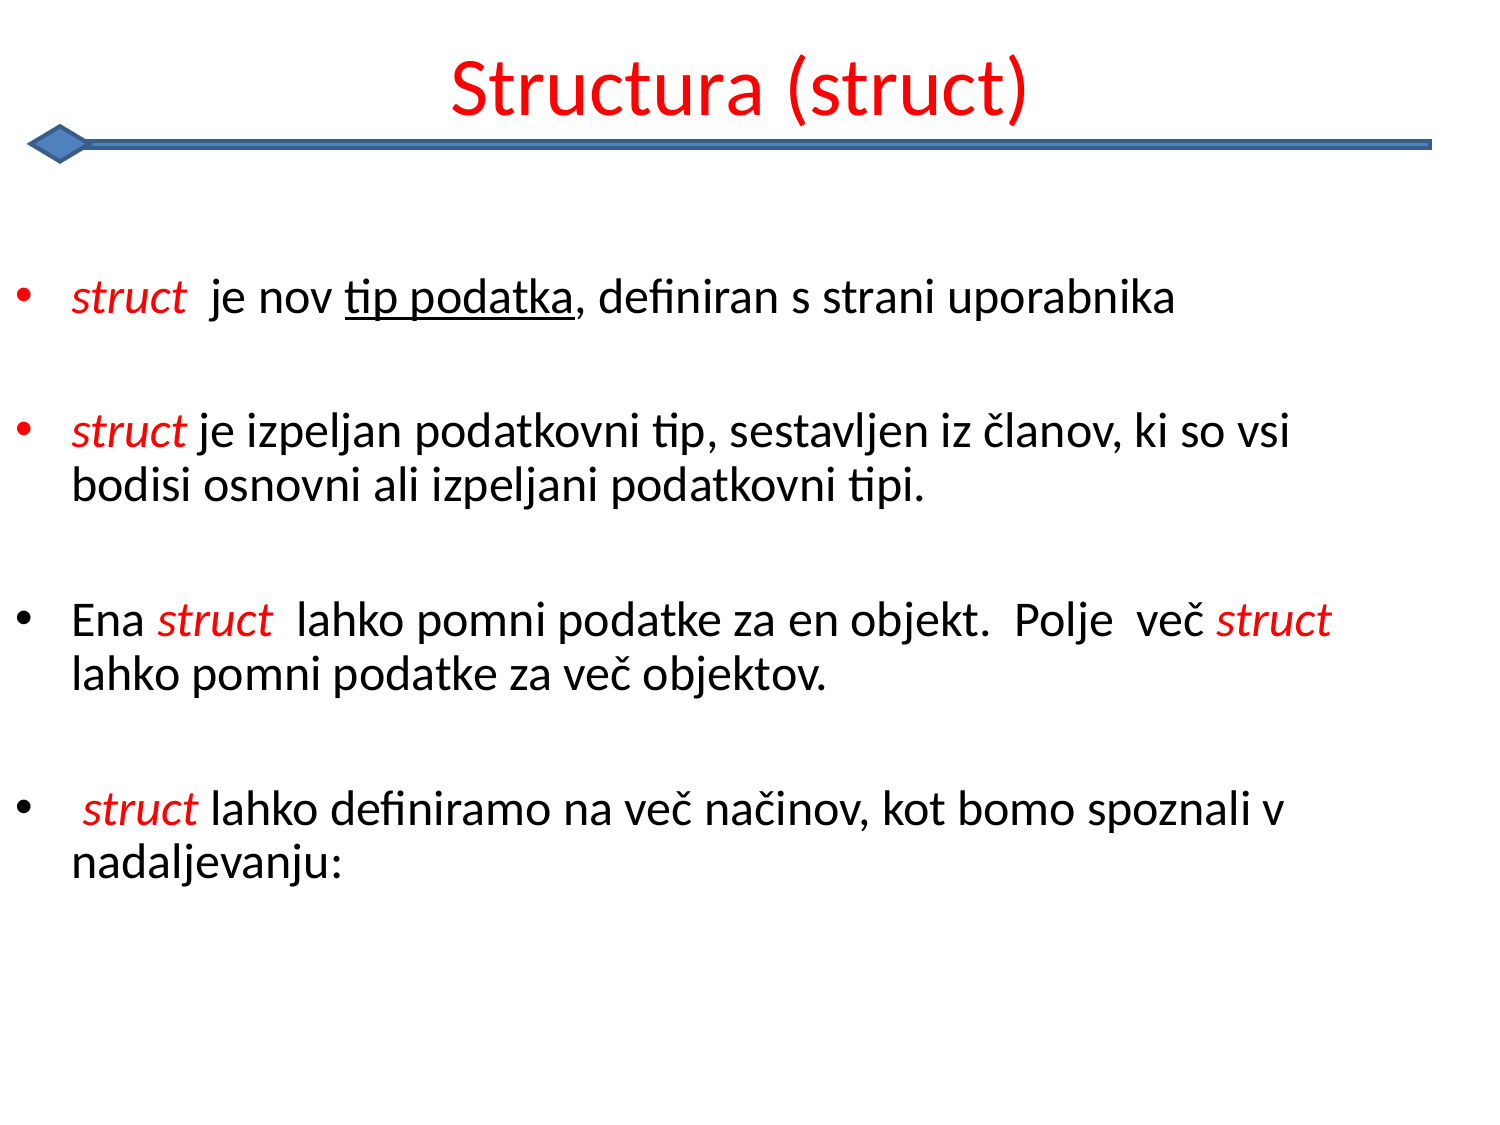

# Structura (struct)
struct je nov tip podatka, definiran s strani uporabnika
struct je izpeljan podatkovni tip, sestavljen iz članov, ki so vsi bodisi osnovni ali izpeljani podatkovni tipi.
Ena struct lahko pomni podatke za en objekt. Polje več struct lahko pomni podatke za več objektov.
 struct lahko definiramo na več načinov, kot bomo spoznali v nadaljevanju: